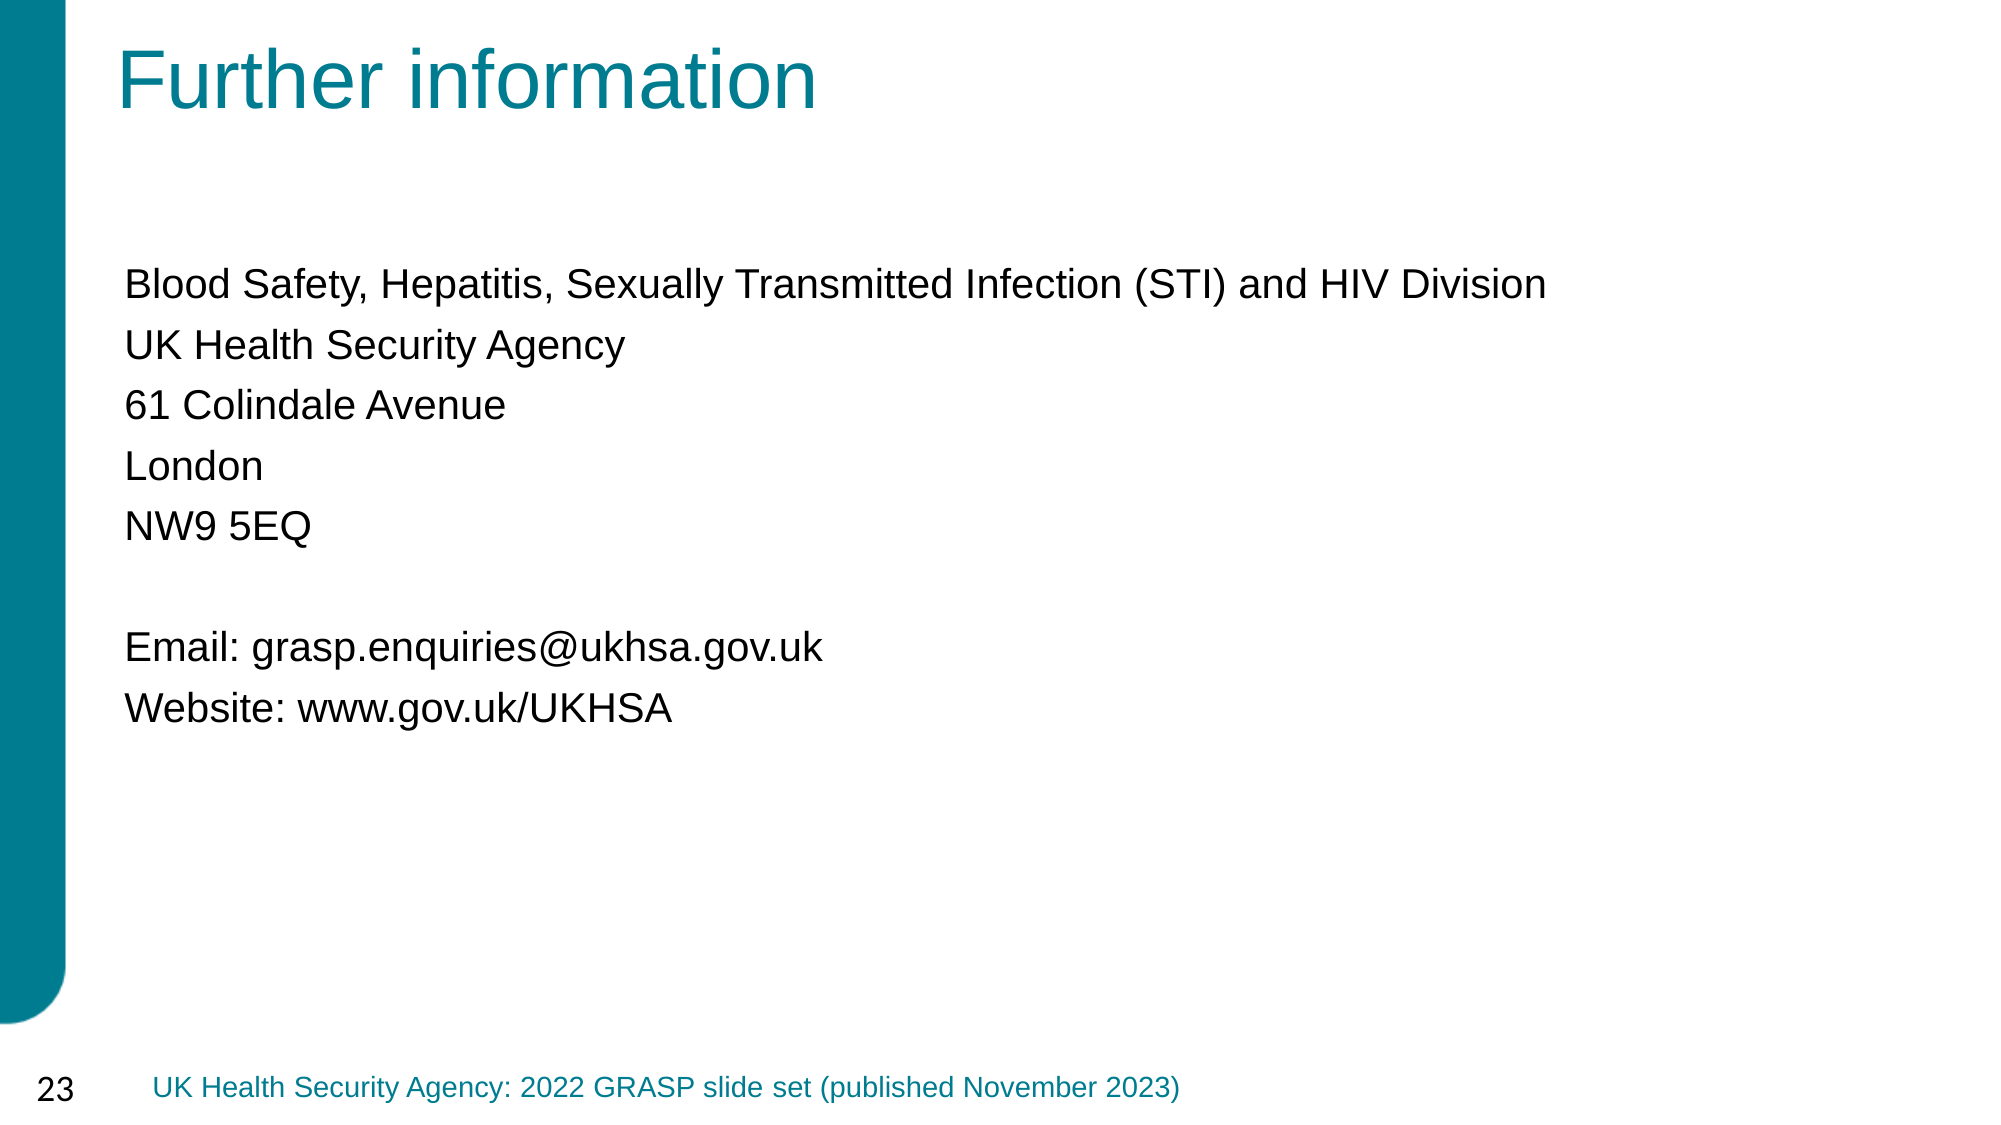

# Further information
Blood Safety, Hepatitis, Sexually Transmitted Infection (STI) and HIV Division
UK Health Security Agency
61 Colindale Avenue
London
NW9 5EQ
Email: grasp.enquiries@ukhsa.gov.uk
Website: www.gov.uk/UKHSA
UK Health Security Agency: 2022 GRASP slide set (published November 2023)